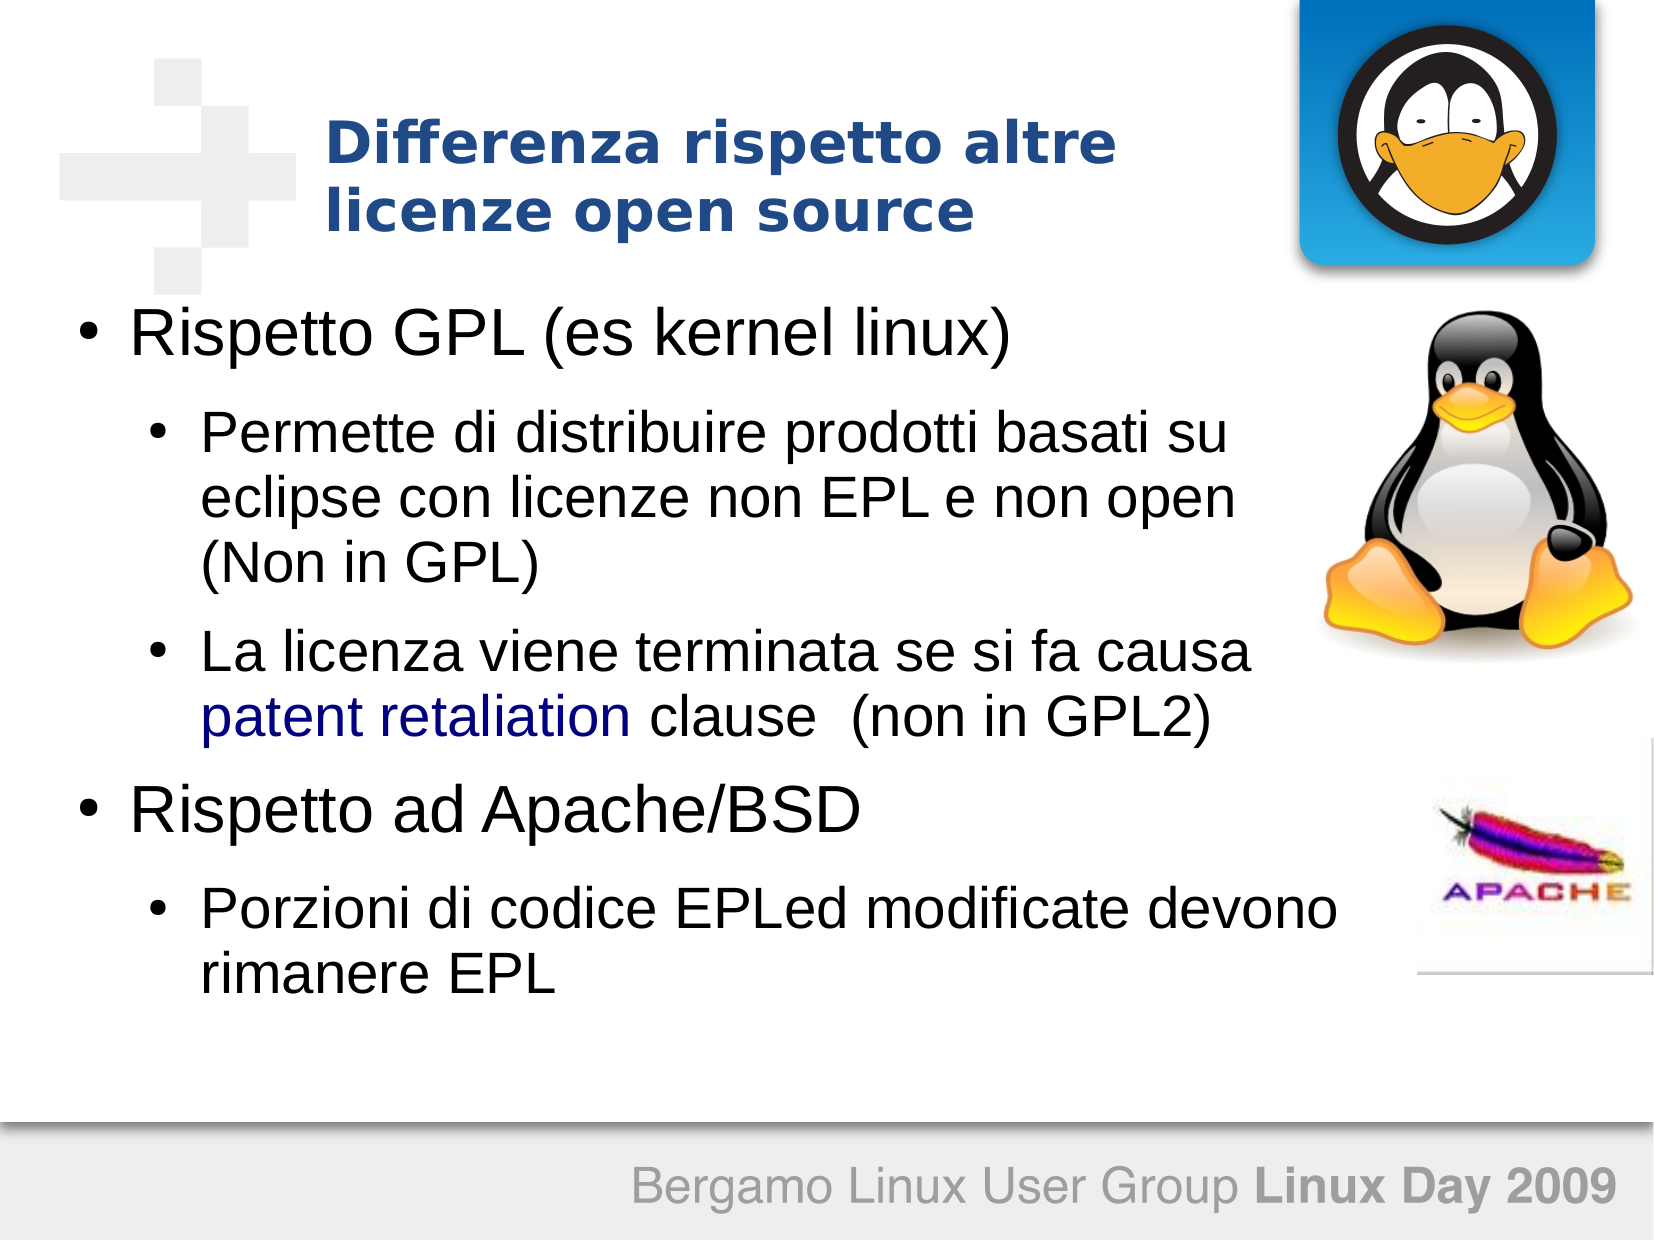

# Differenza rispetto altre licenze open source
Rispetto GPL (es kernel linux)
Permette di distribuire prodotti basati su eclipse con licenze non EPL e non open (Non in GPL)
La licenza viene terminata se si fa causa patent retaliation clause (non in GPL2)
Rispetto ad Apache/BSD
Porzioni di codice EPLed modificate devono rimanere EPL